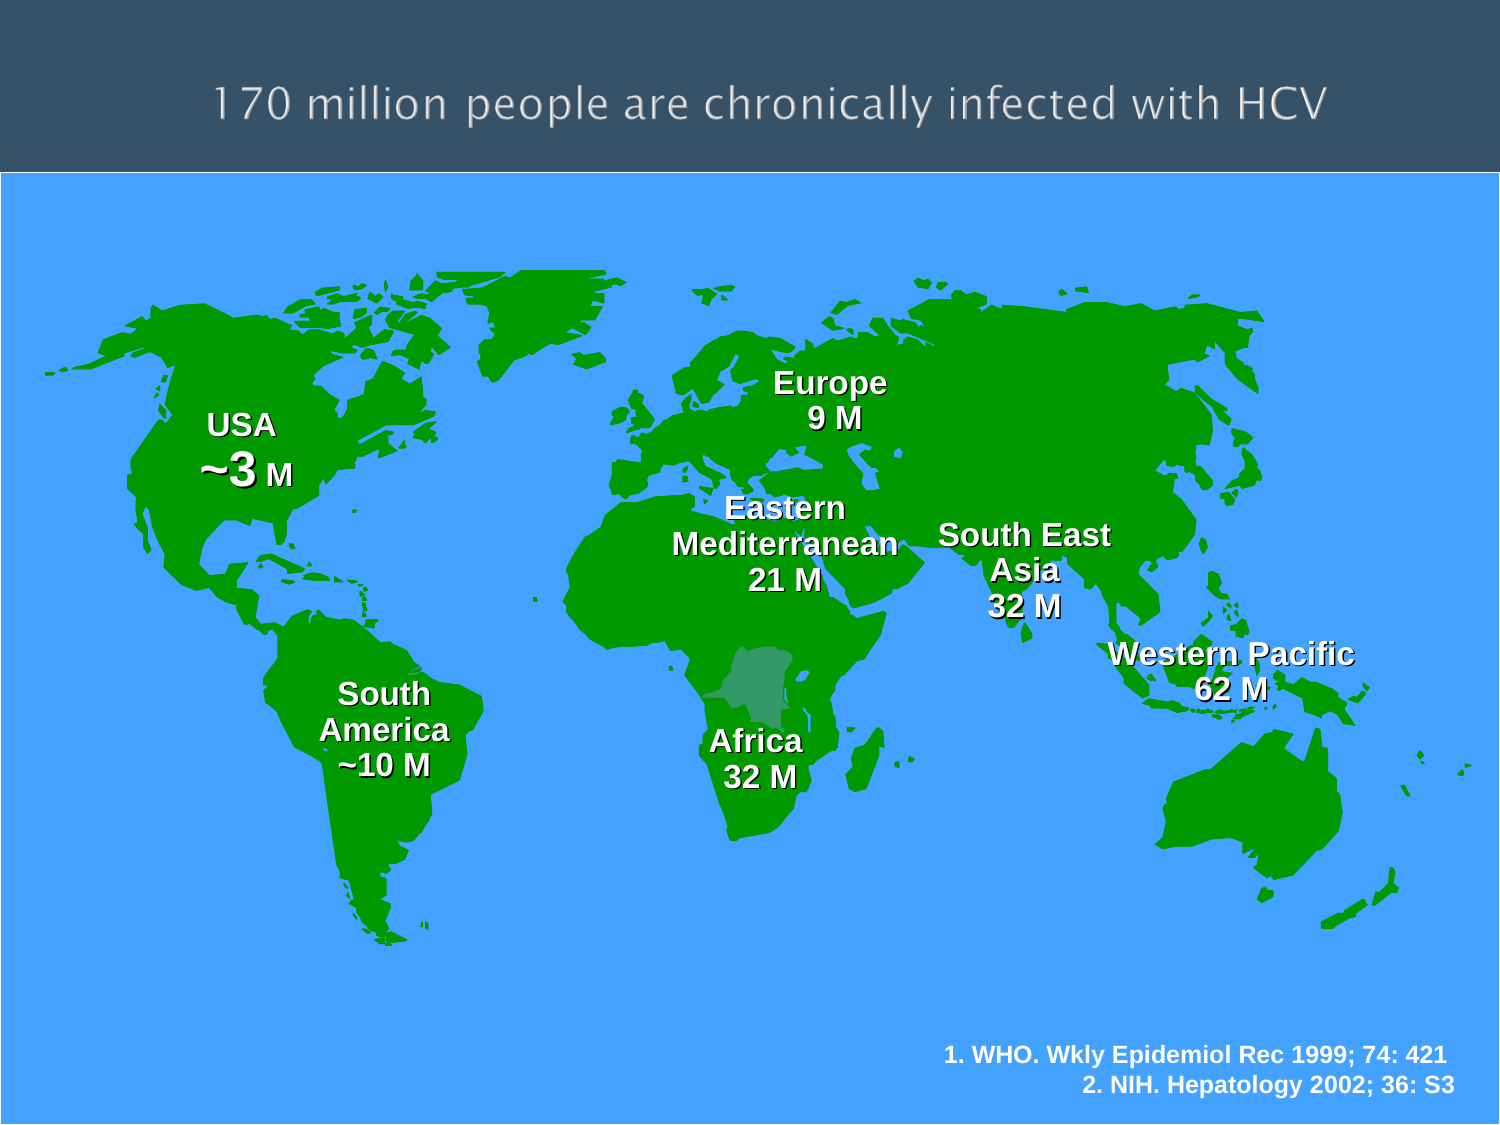

Europe
9 M
USA
~3 M
Eastern Mediterranean
21 M
South East
Asia
32 M
Western Pacific
62 M
South
America
~10 M
Africa
32 M
1. WHO. Wkly Epidemiol Rec 1999; 74: 421
2. NIH. Hepatology 2002; 36: S3